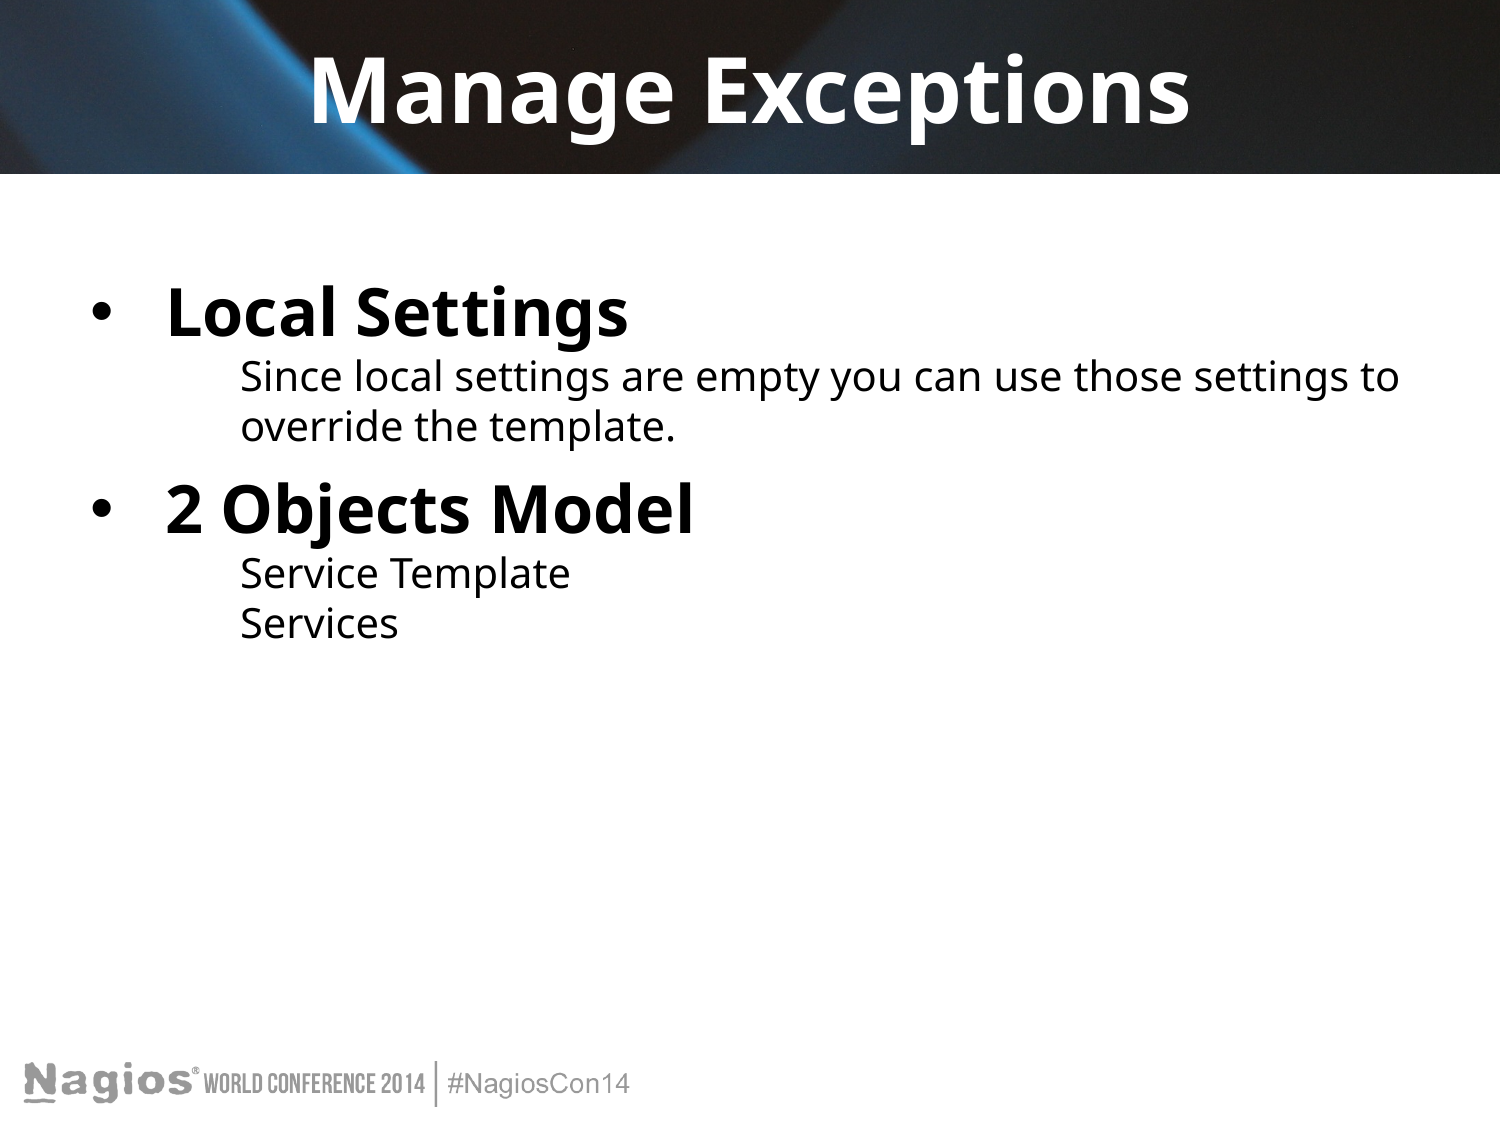

# Manage Exceptions
Local Settings
Since local settings are empty you can use those settings to override the template.
2 Objects Model
Service Template
Services